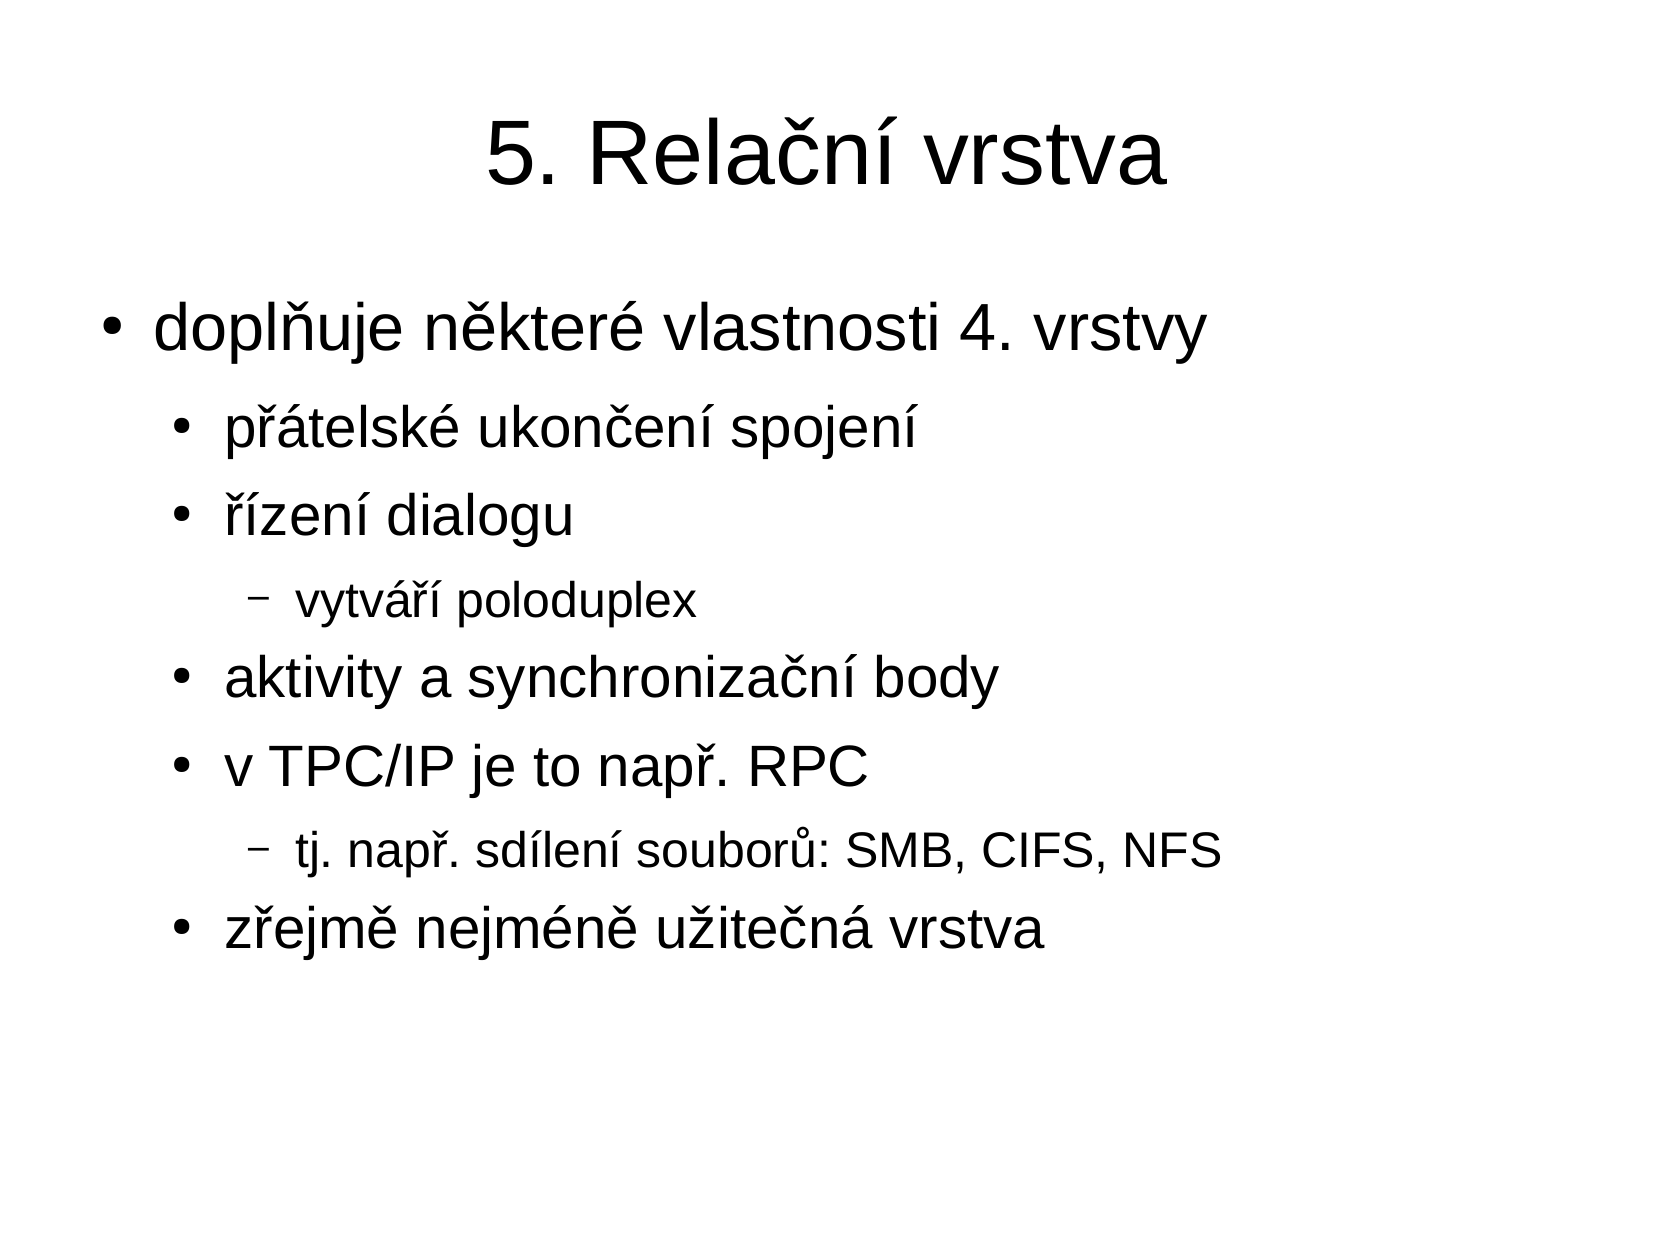

# 5. Relační vrstva
doplňuje některé vlastnosti 4. vrstvy
přátelské ukončení spojení
řízení dialogu
vytváří poloduplex
aktivity a synchronizační body
v TPC/IP je to např. RPC
tj. např. sdílení souborů: SMB, CIFS, NFS
zřejmě nejméně užitečná vrstva